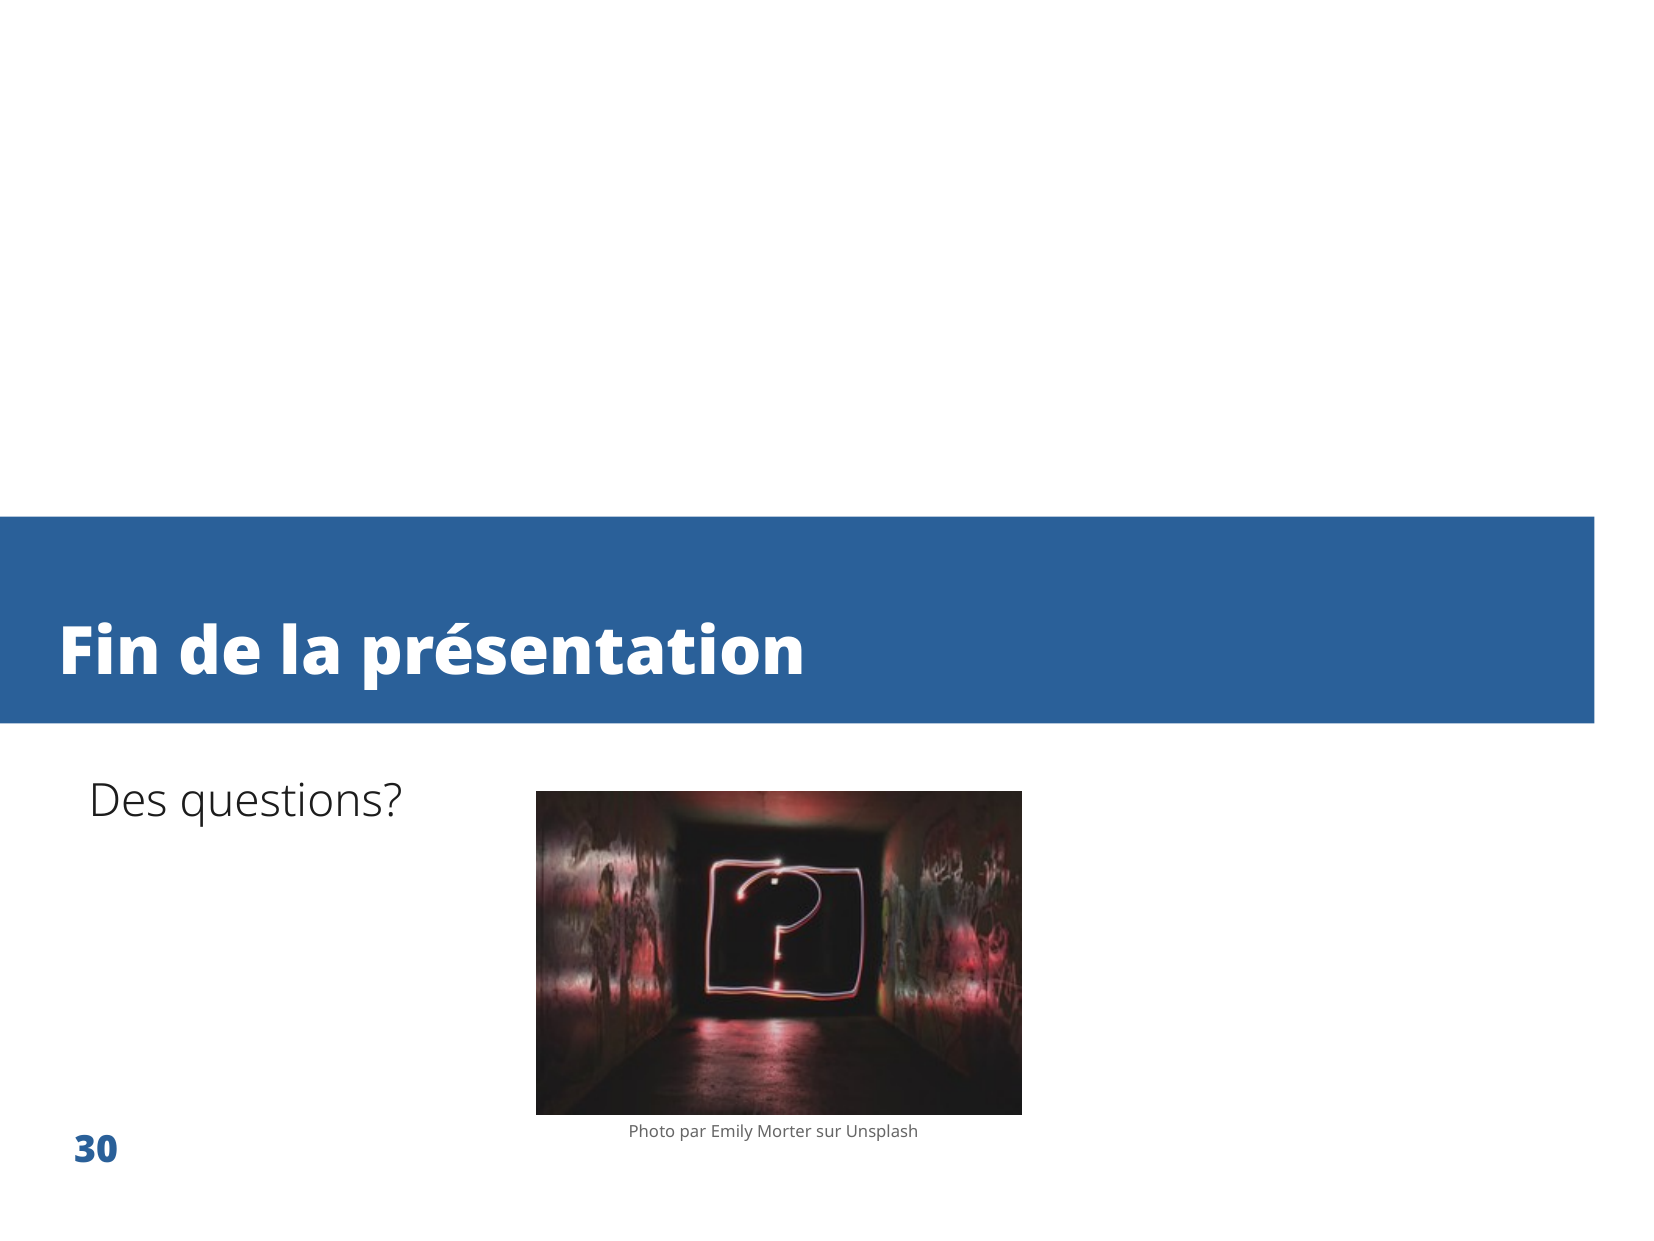

# Fin de la présentation
Des questions?
Photo par Emily Morter sur Unsplash
30